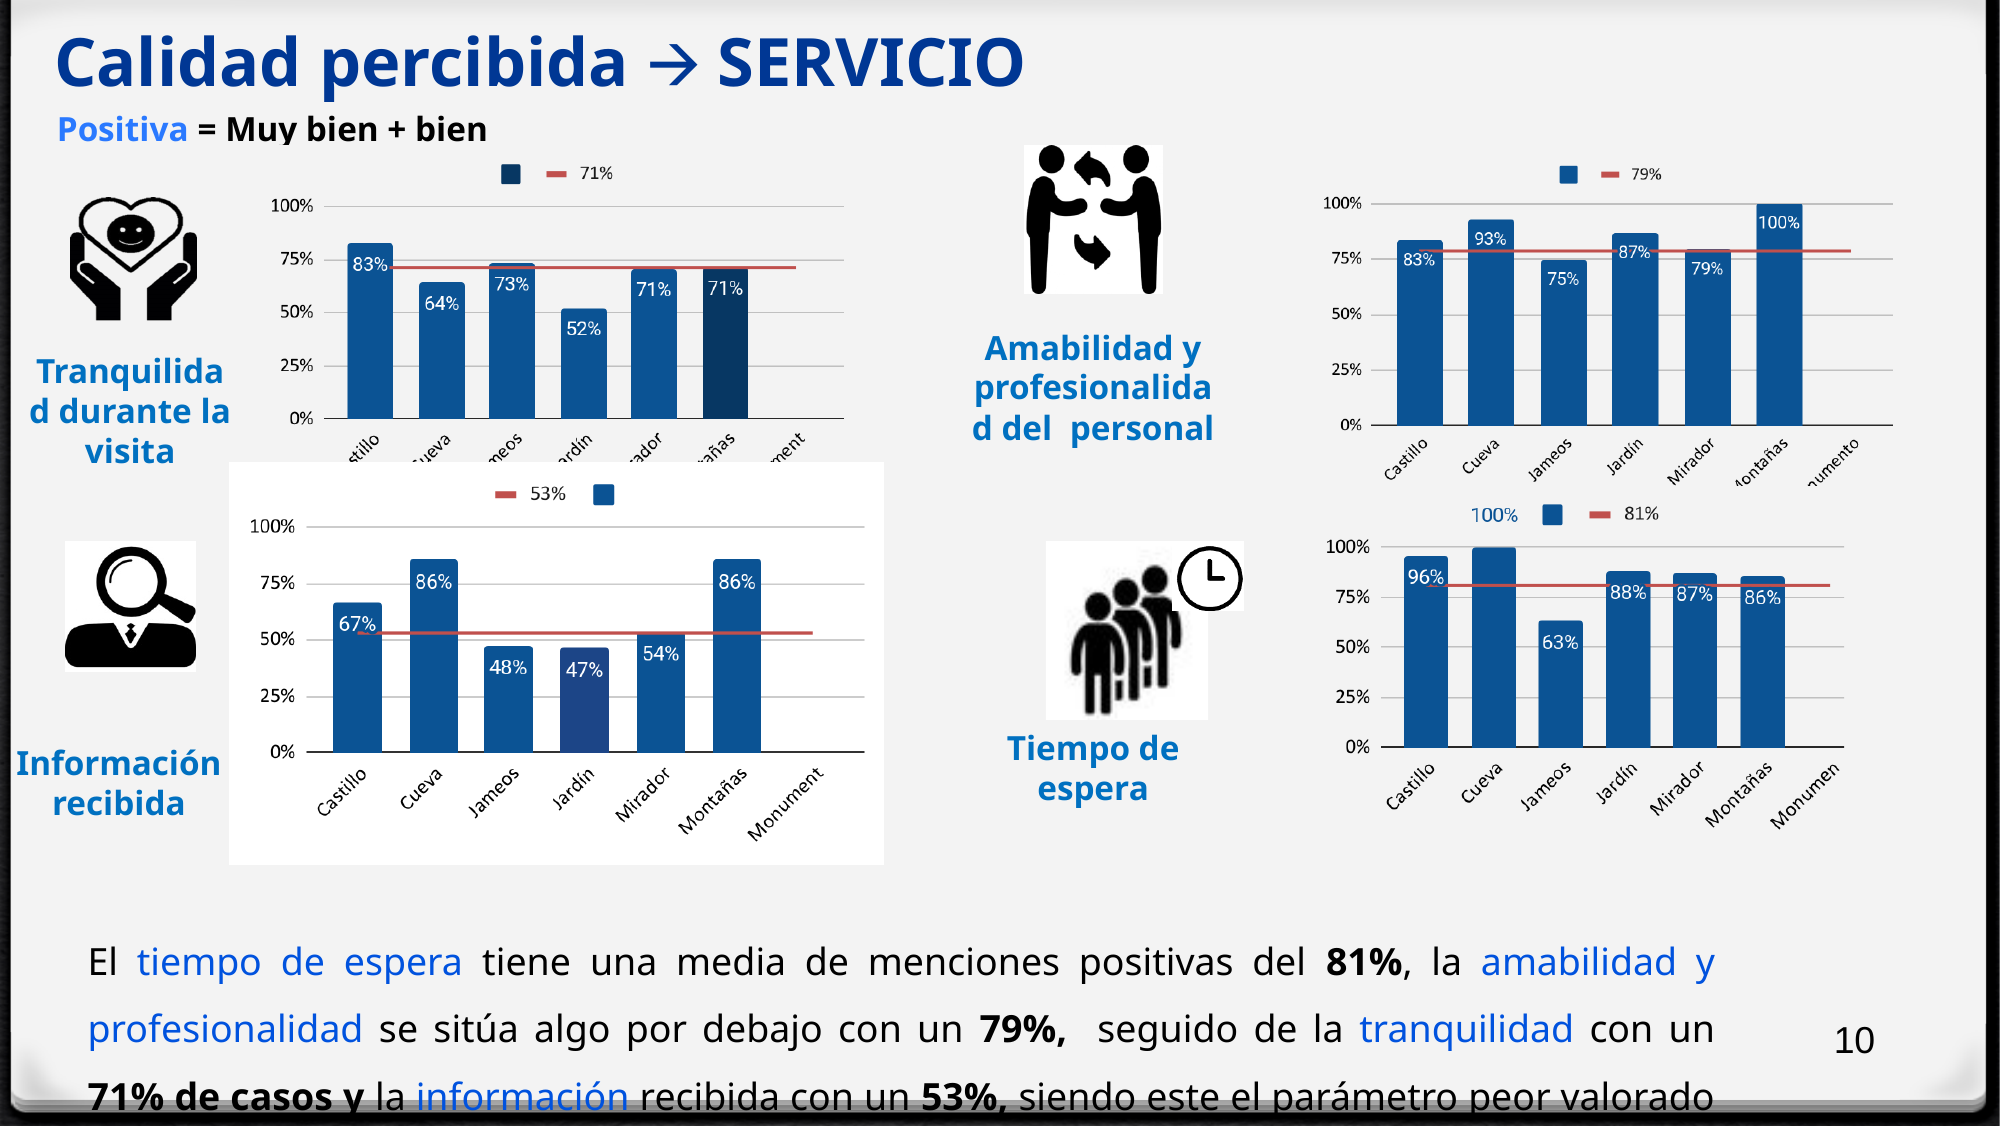

Calidad percibida 🡪 SERVICIO
Positiva = Muy bien + bien
Amabilidad y profesionalidad del personal
Tranquilidad durante la visita
Tiempo de espera
Información recibida
El tiempo de espera tiene una media de menciones positivas del 81%, la amabilidad y profesionalidad se sitúa algo por debajo con un 79%, seguido de la tranquilidad con un 71% de casos y la información recibida con un 53%, siendo este el parámetro peor valorado en su conjunto.